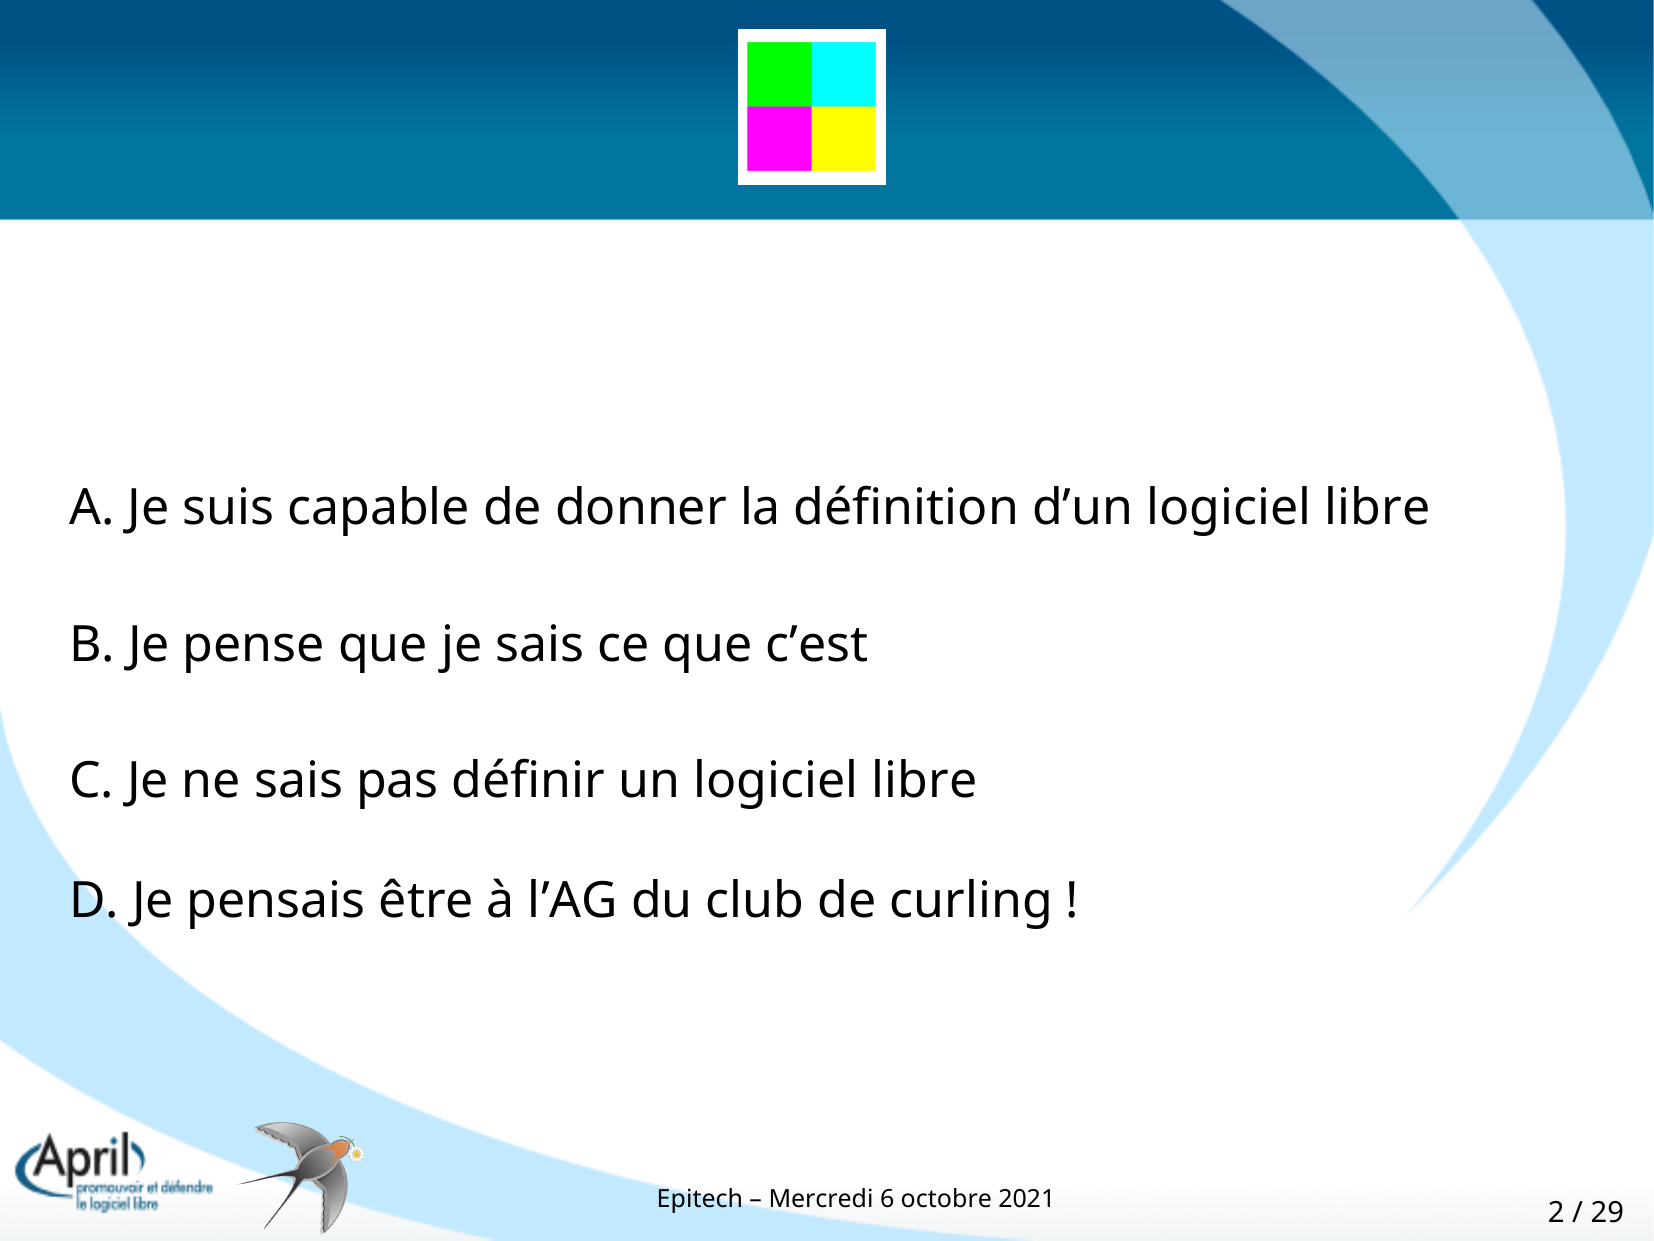

A. Je suis capable de donner la définition d’un logiciel libre
B. Je pense que je sais ce que c’est
C. Je ne sais pas définir un logiciel libre
D. Je pensais être à l’AG du club de curling !
2